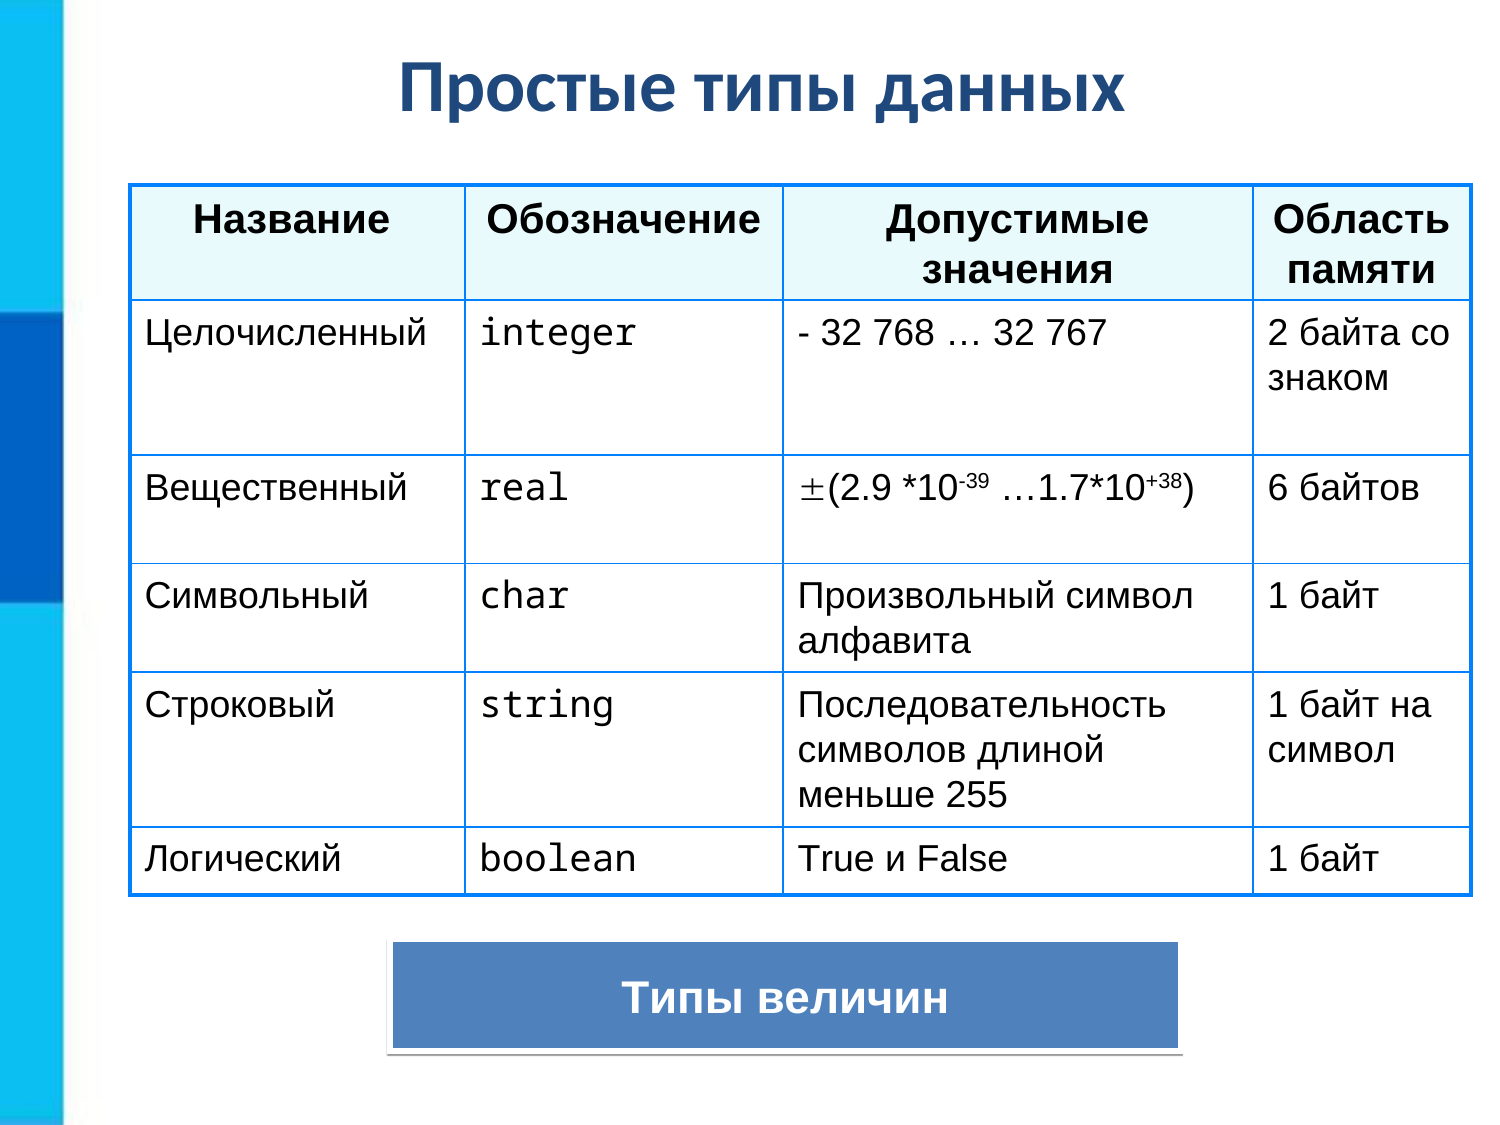

Простые типы данных
| Название | Обозначение | Допустимые значения | Область памяти |
| --- | --- | --- | --- |
| Целочисленный | integer | - 32 768 … 32 767 | 2 байта со знаком |
| Вещественный | real | (2.9 \*10-39 …1.7\*10+38) | 6 байтов |
| Символьный | char | Произвольный символ алфавита | 1 байт |
| Строковый | string | Последовательность символов длиной меньше 255 | 1 байт на символ |
| Логический | boolean | True и False | 1 байт |
Типы величин